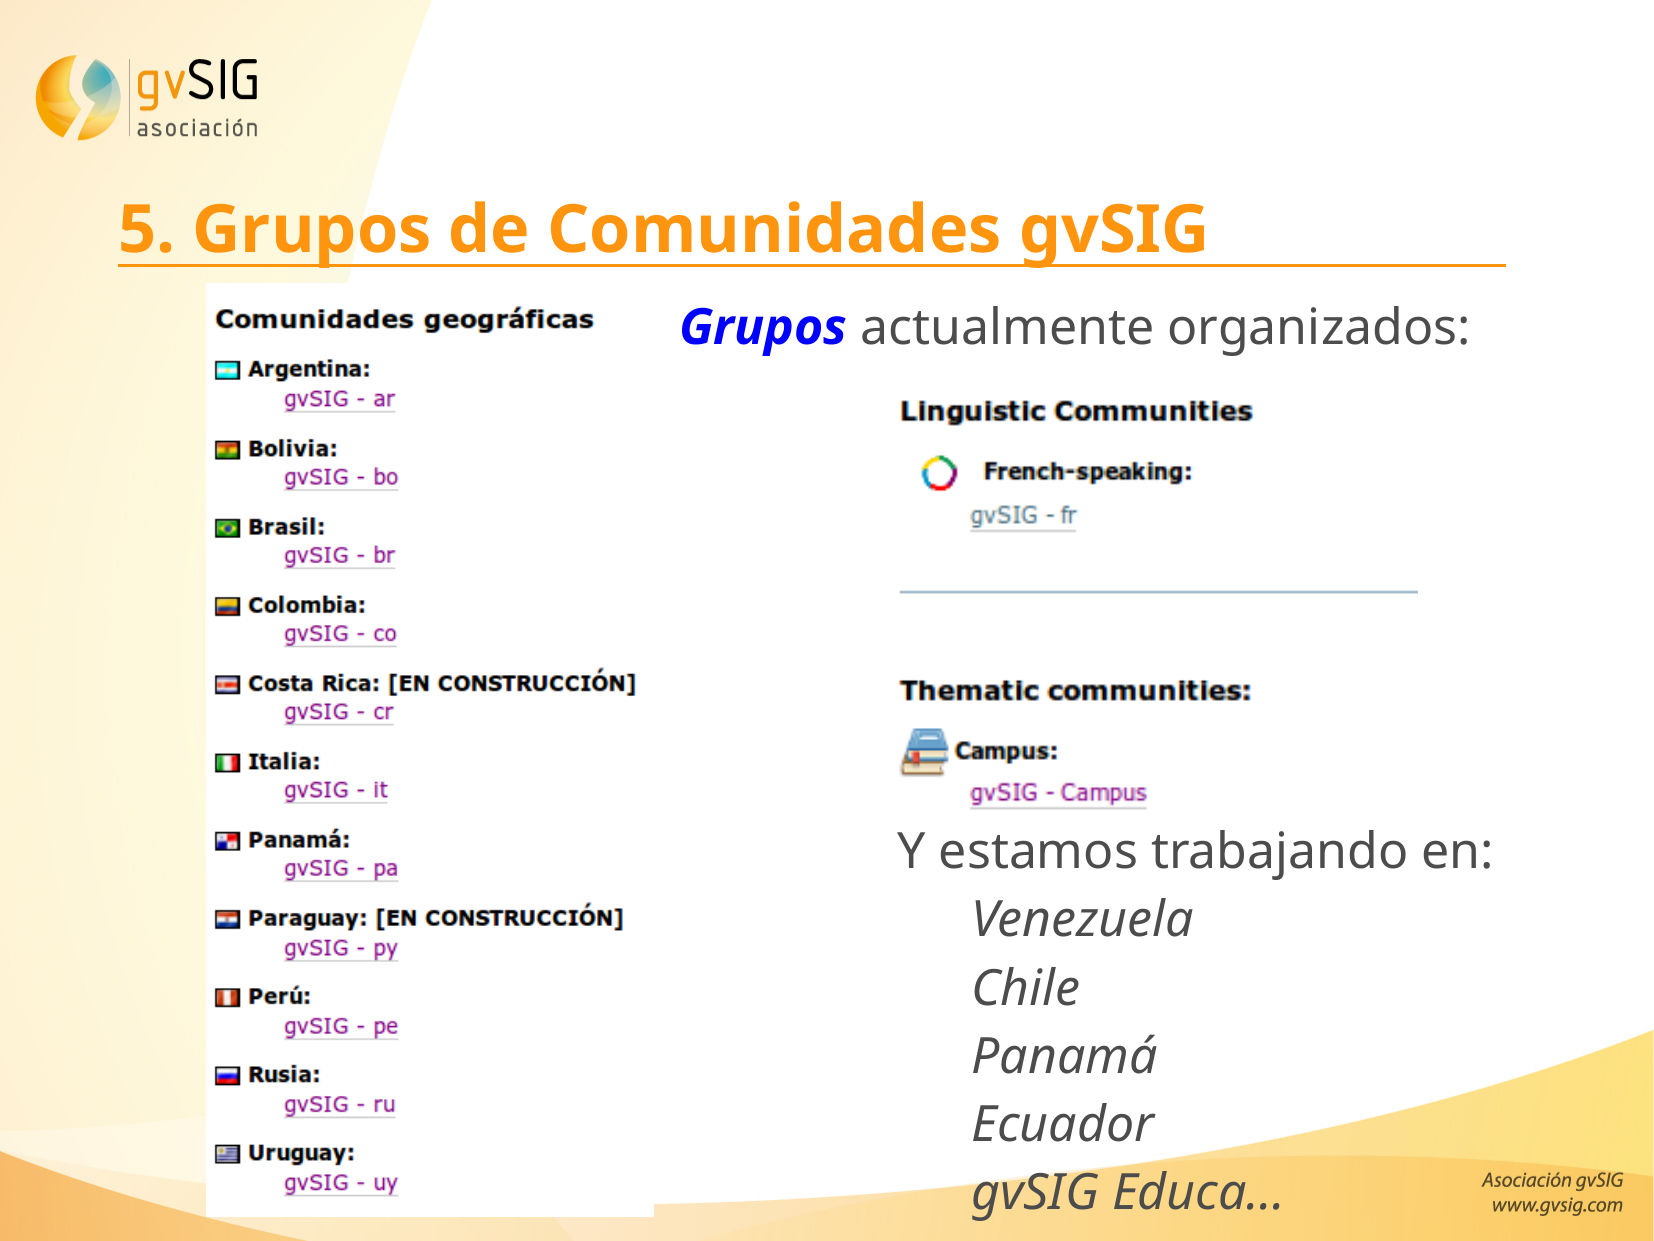

# 5. Grupos de Comunidades gvSIG
Grupos actualmente organizados:
Y estamos trabajando en:
	Venezuela
	Chile
	Panamá
	Ecuador
	gvSIG Educa...